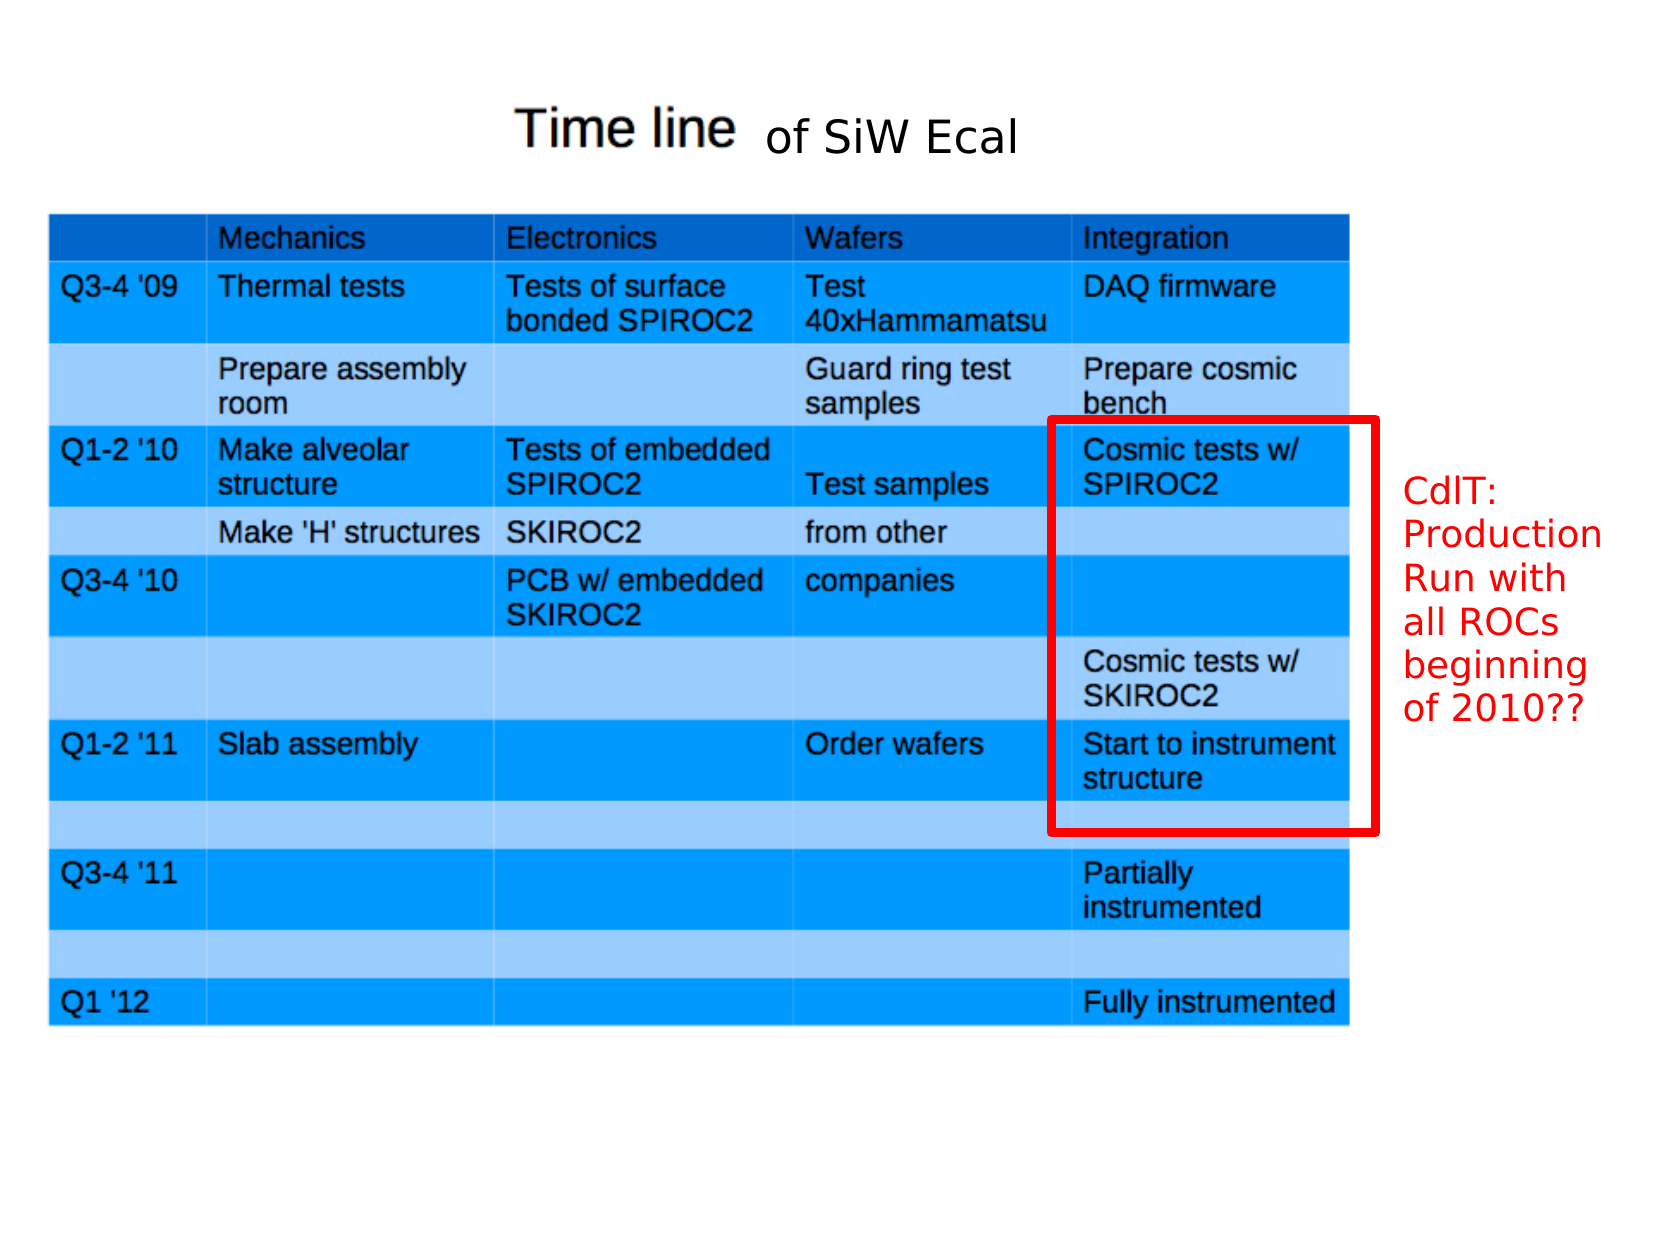

of SiW Ecal
CdlT:
Production
Run with
all ROCs
beginning
of 2010??